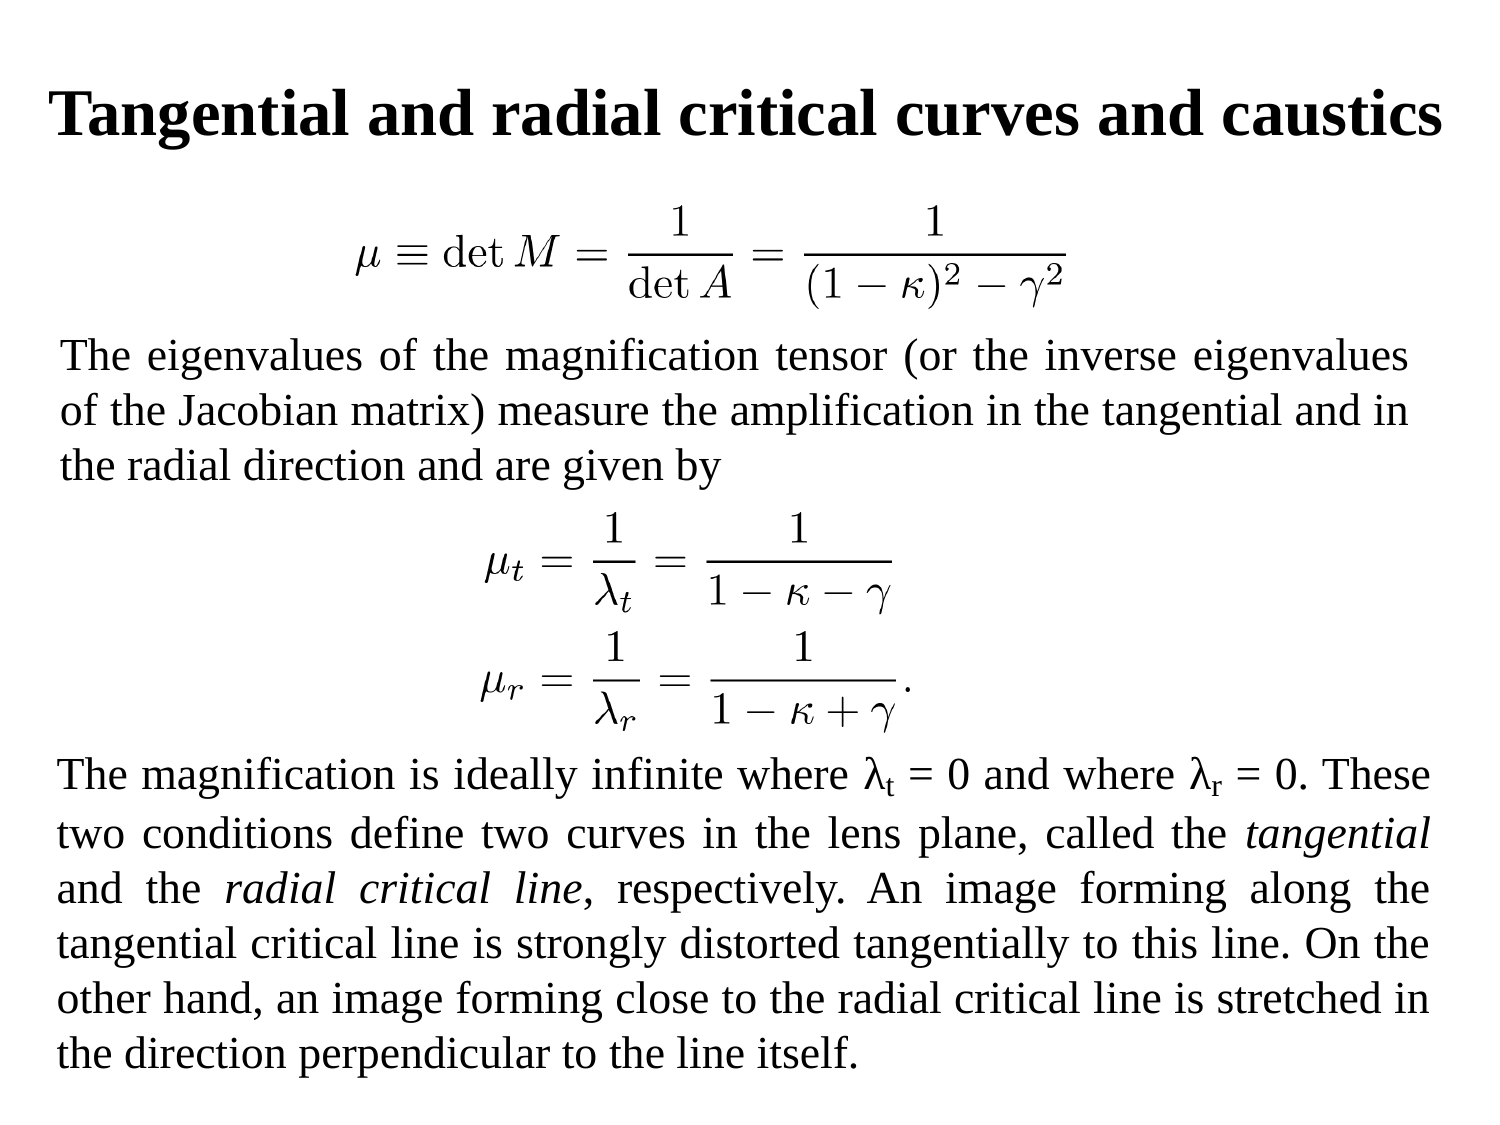

# Tangential and radial critical curves and caustics
The eigenvalues of the magnification tensor (or the inverse eigenvalues of the Jacobian matrix) measure the amplification in the tangential and in the radial direction and are given by
The magnification is ideally infinite where λt = 0 and where λr = 0. These two conditions define two curves in the lens plane, called the tangential and the radial critical line, respectively. An image forming along the tangential critical line is strongly distorted tangentially to this line. On the other hand, an image forming close to the radial critical line is stretched in the direction perpendicular to the line itself.